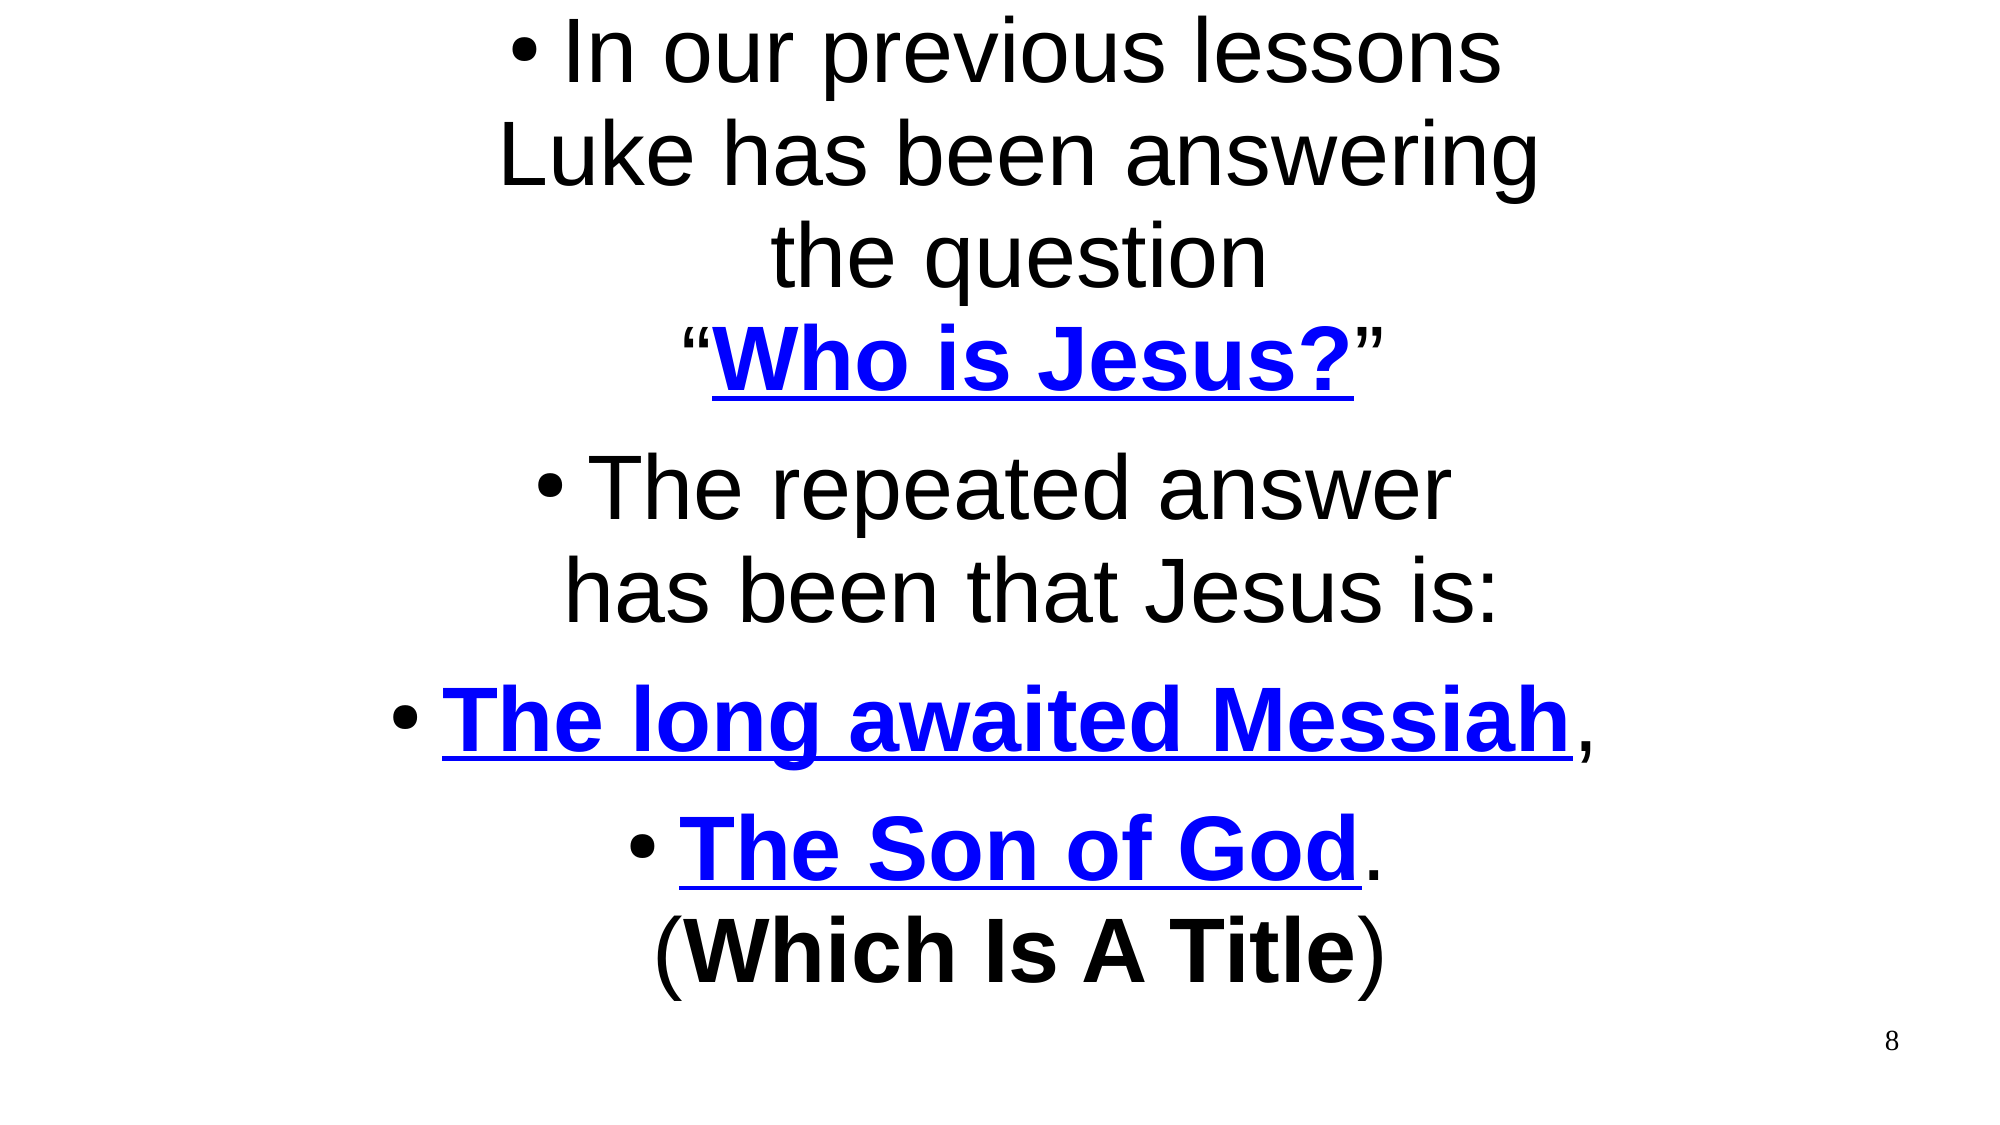

# In our previous lessons Luke has been answering the question “Who is Jesus?”
The repeated answer
has been that Jesus is:
The long awaited Messiah,
The Son of God.
(Which Is A Title)
8